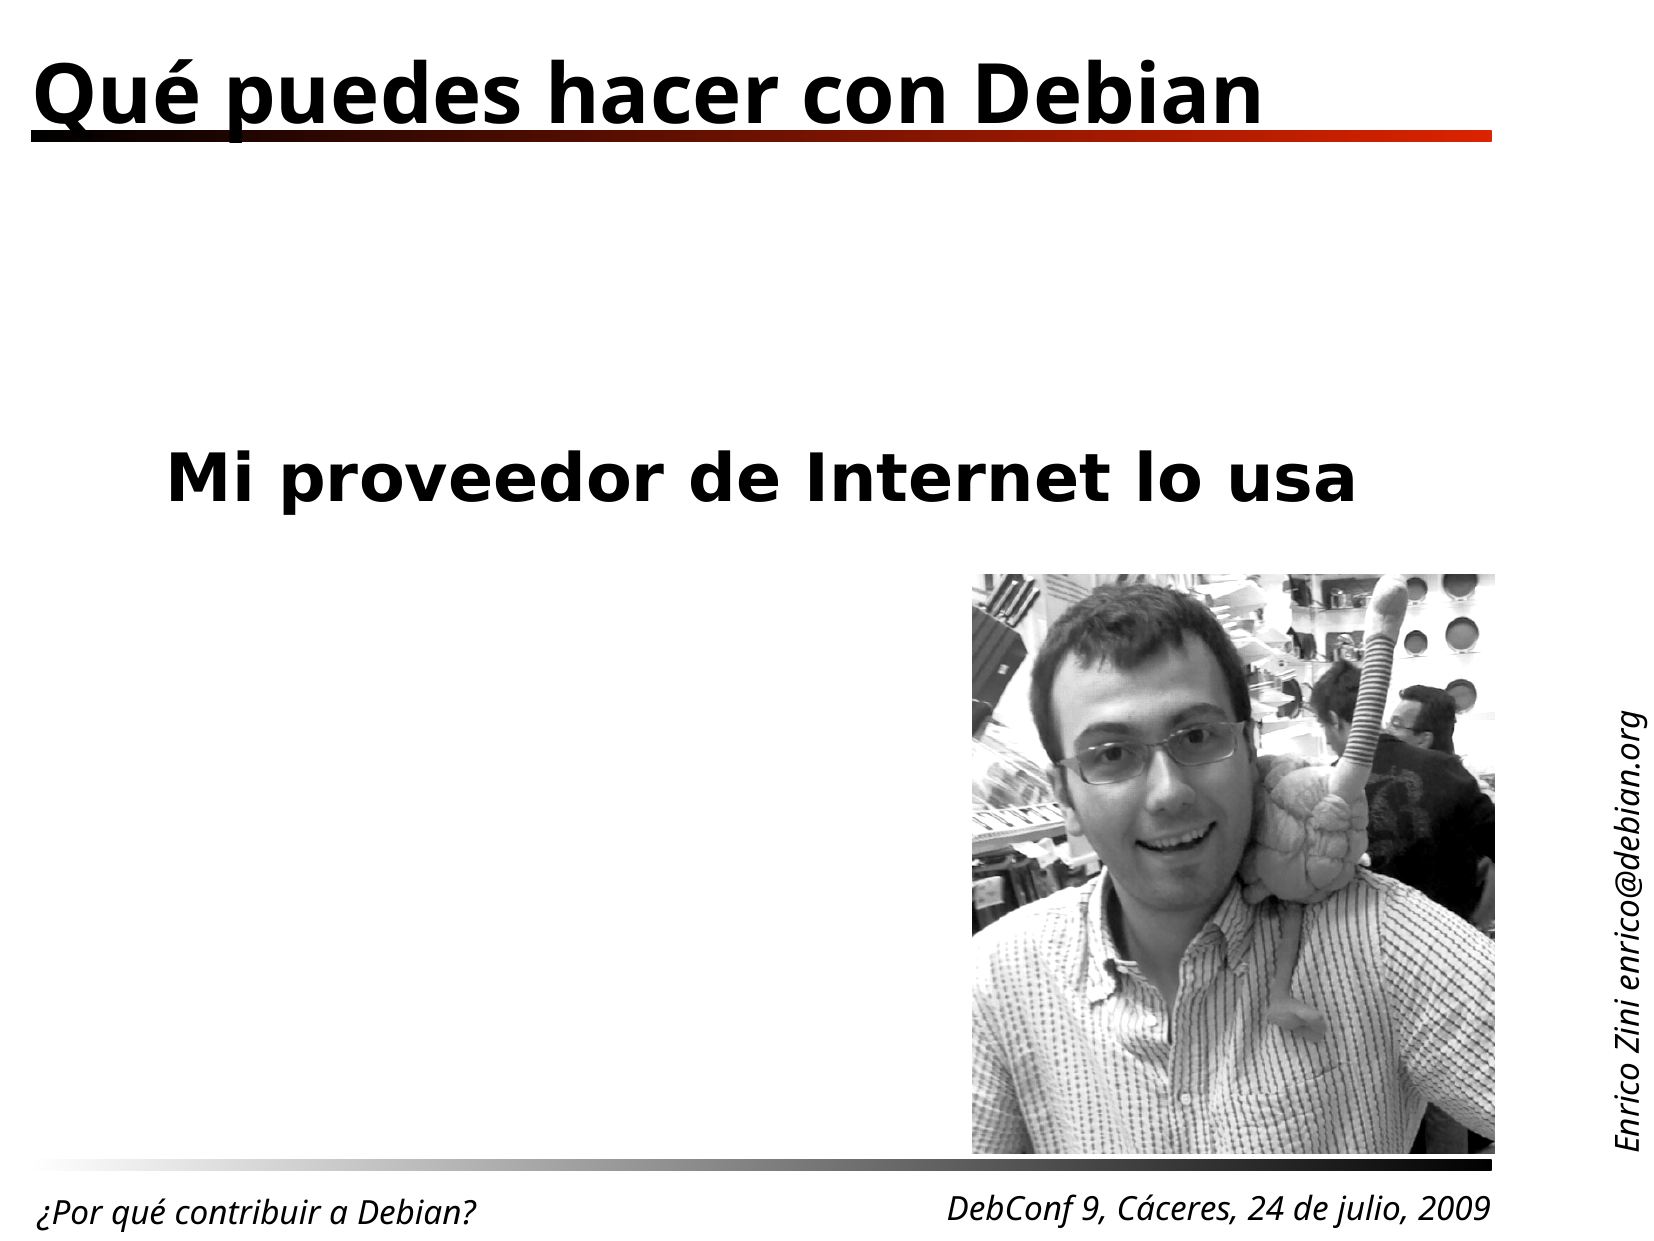

Qué puedes hacer con Debian
Mi proveedor de Internet lo usa